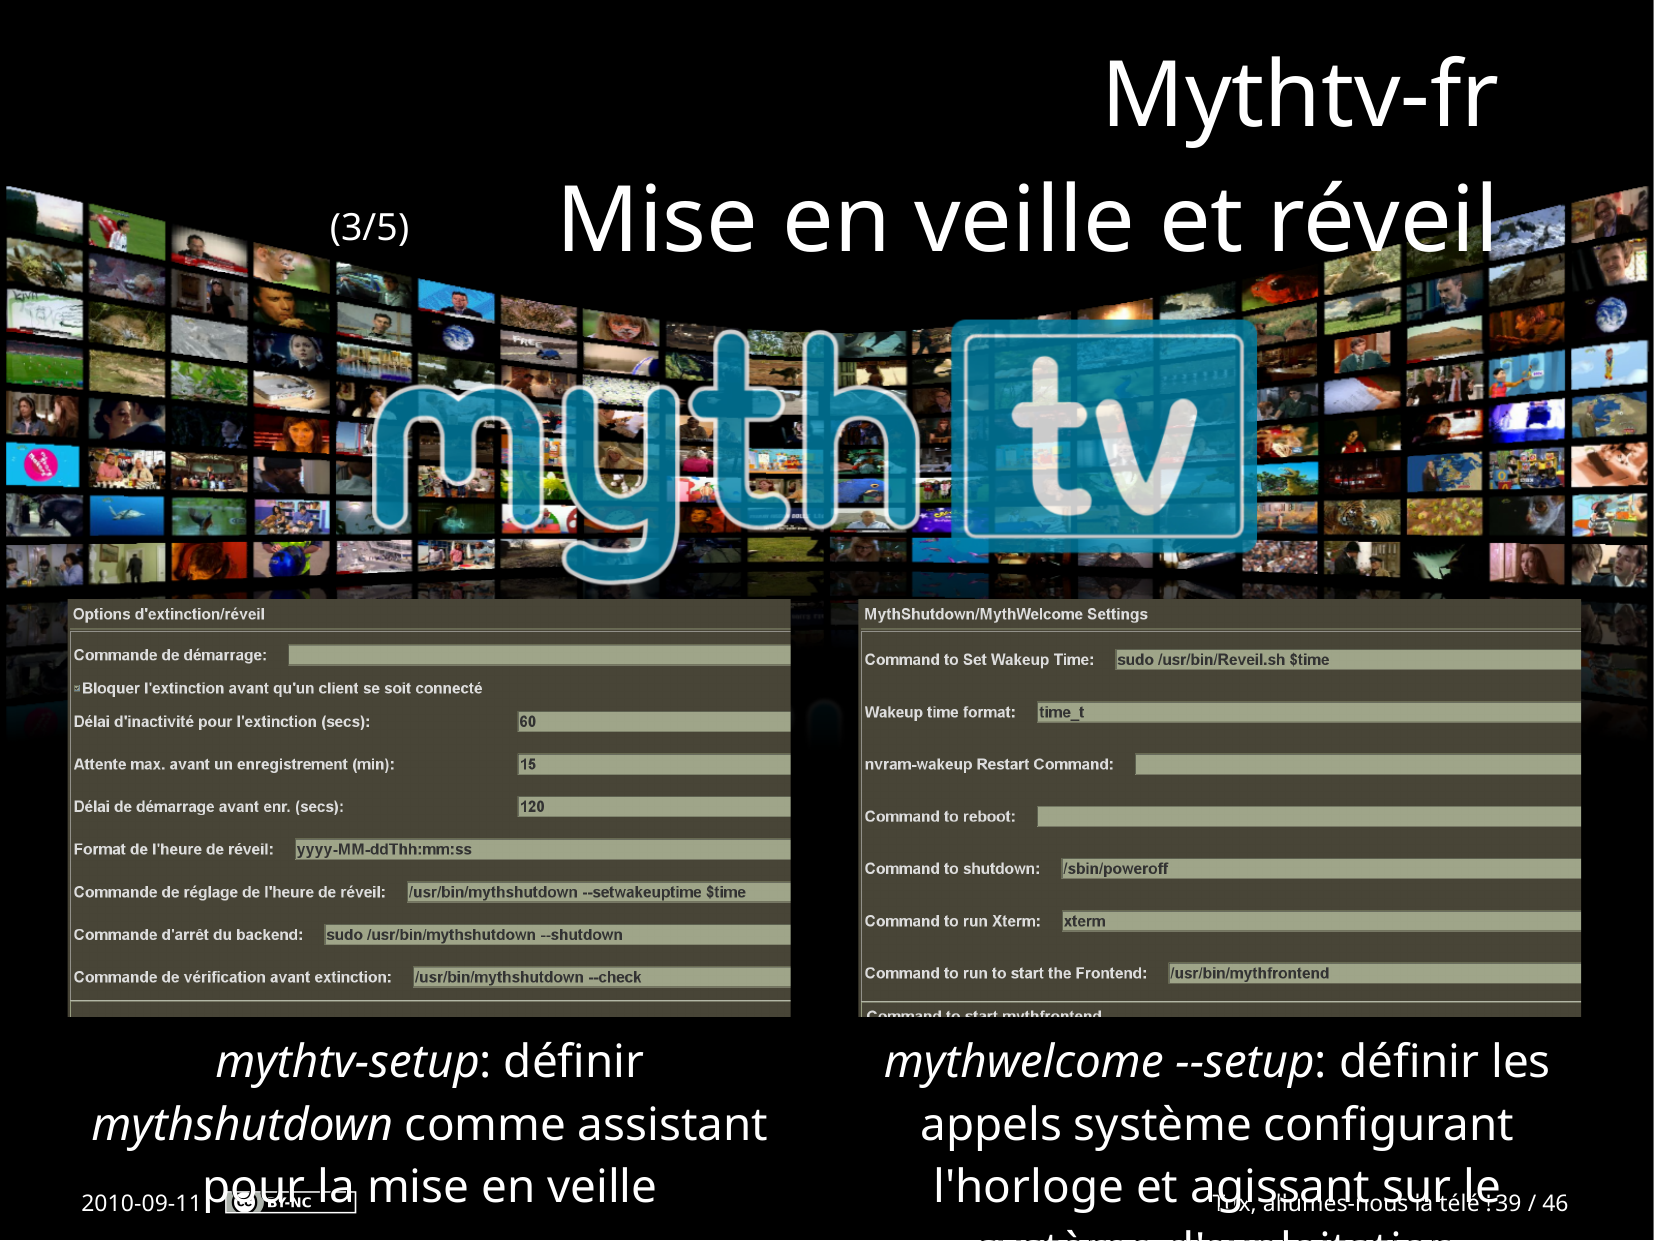

# Mythtv-fr Mise en veille et réveil
(3/5)
mythtv-setup: définir mythshutdown comme assistant pour la mise en veille
mythwelcome --setup: définir les appels système configurant l'horloge et agissant sur le système d'exploitation
2010-09-11
Tux, allumes-nous la télé !
39